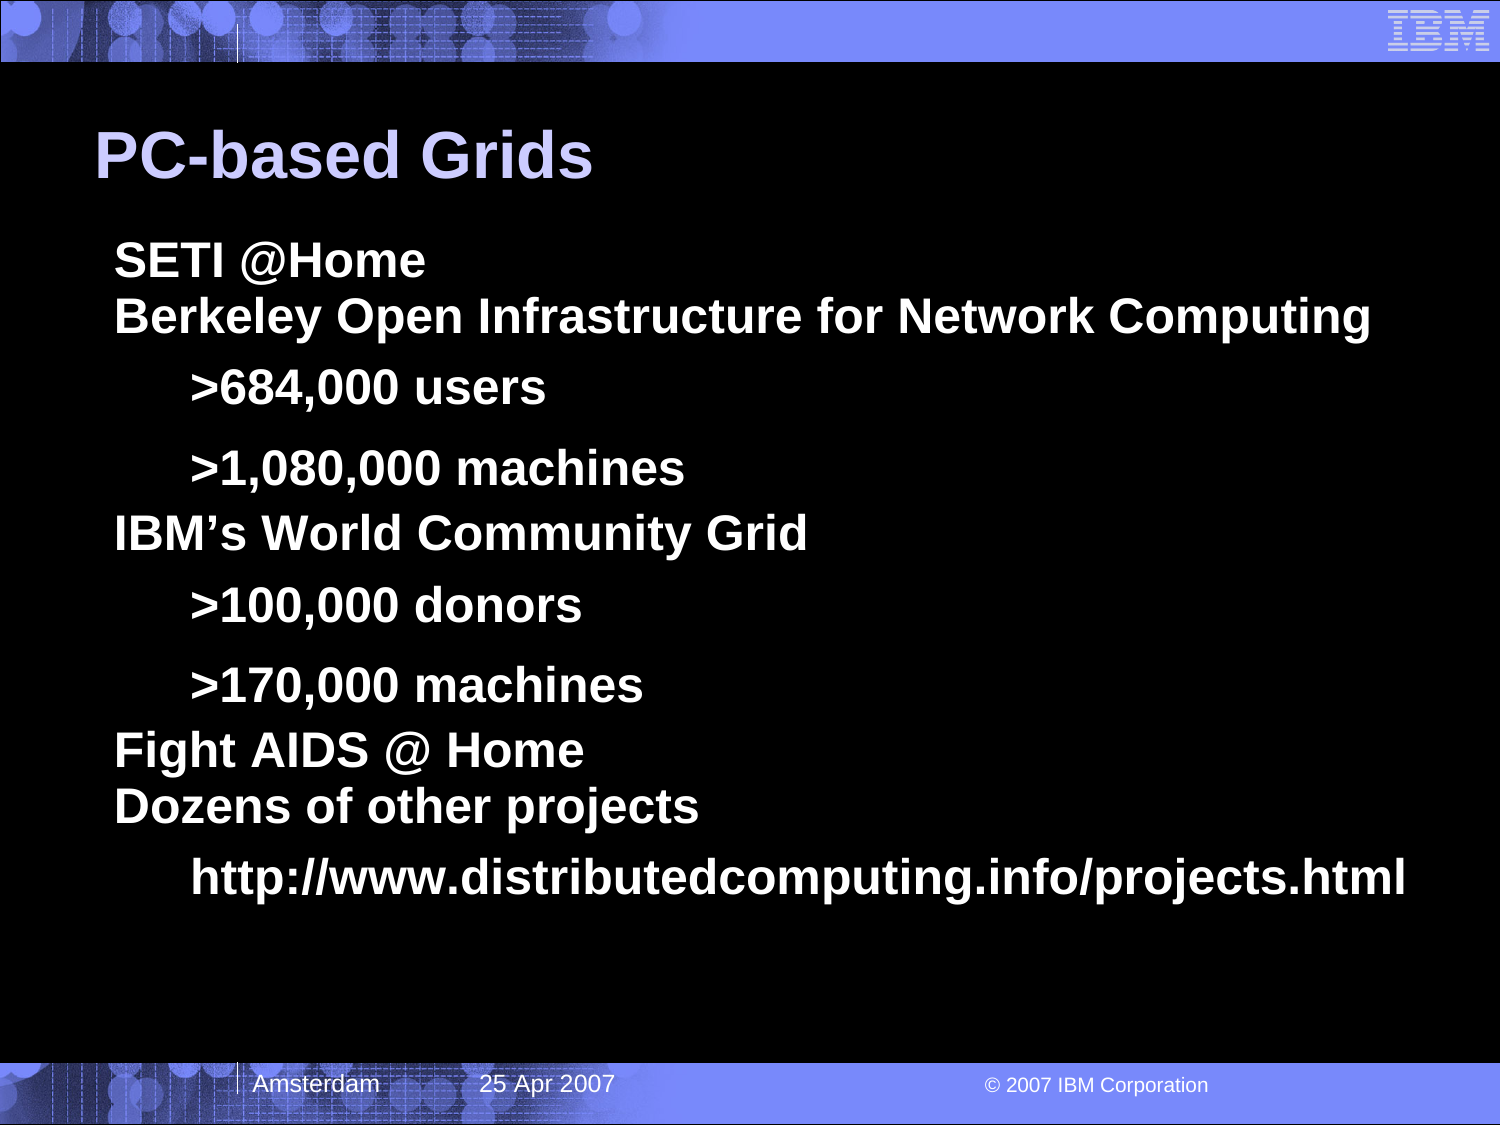

# PC-based Grids
SETI @Home
Berkeley Open Infrastructure for Network Computing
>684,000 users
>1,080,000 machines
IBM’s World Community Grid
>100,000 donors
>170,000 machines
Fight AIDS @ Home
Dozens of other projects
http://www.distributedcomputing.info/projects.html